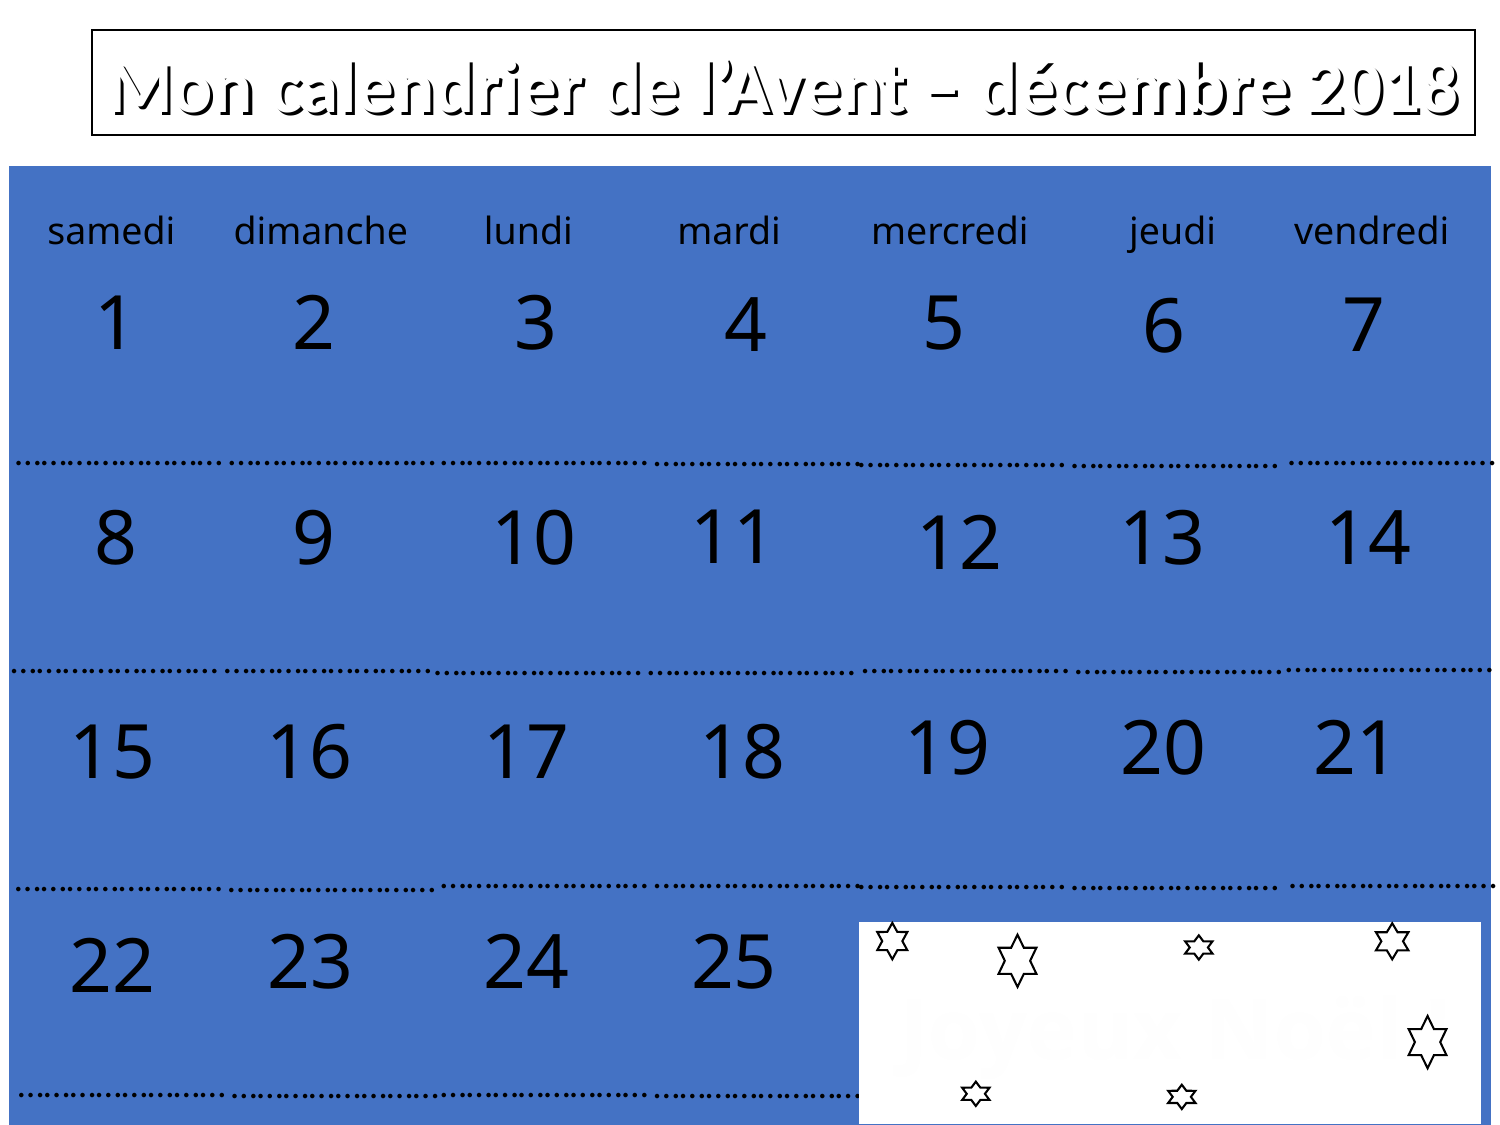

Mon calendrier de l’Avent – décembre 2018
| | | | | | | |
| --- | --- | --- | --- | --- | --- | --- |
| | | | | | | |
| | | | | | | |
| | | | | | | |
| | | | | | | |
samedi
dimanche
lundi
mardi
mercredi
jeudi
vendredi
3
5
1
2
4
7
6
……………………
……………………
……………………
……………………
……………………
……………………
……………………
11
8
10
13
14
9
12
……………………
……………………
……………………
……………………
……………………
……………………
……………………
19
20
21
18
15
16
17
……………………
……………………
……………………
……………………
……………………
……………………
……………………
23
24
25
22
Joyeux Noël !
……………………
……………………
……………………
……………………